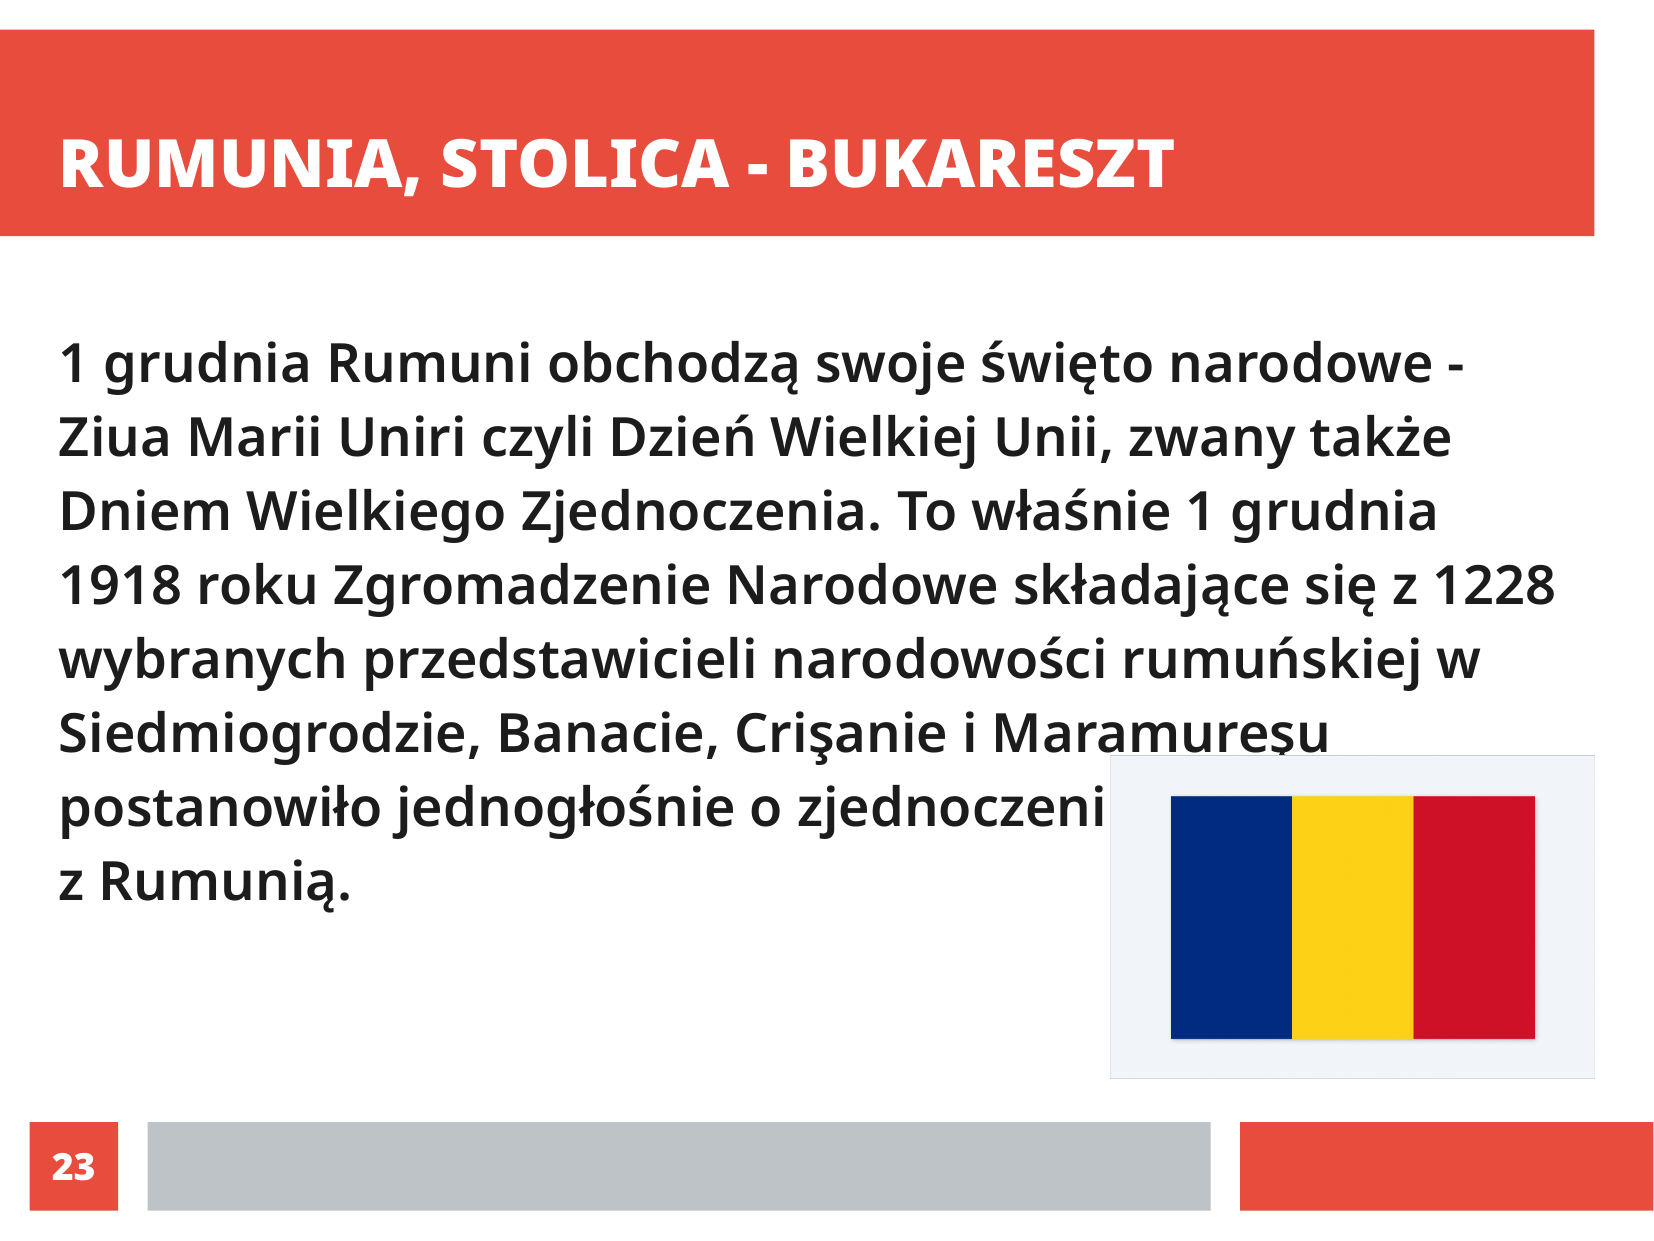

# RUMUNIA, STOLICA - BUKARESZT
1 grudnia Rumuni obchodzą swoje święto narodowe - Ziua Marii Uniri czyli Dzień Wielkiej Unii, zwany także Dniem Wielkiego Zjednoczenia. To właśnie 1 grudnia 1918 roku Zgromadzenie Narodowe składające się z 1228 wybranych przedstawicieli narodowości rumuńskiej w Siedmiogrodzie, Banacie, Crişanie i Maramureşu postanowiło jednogłośnie o zjednoczeniu tych terytoriów z Rumunią.
23